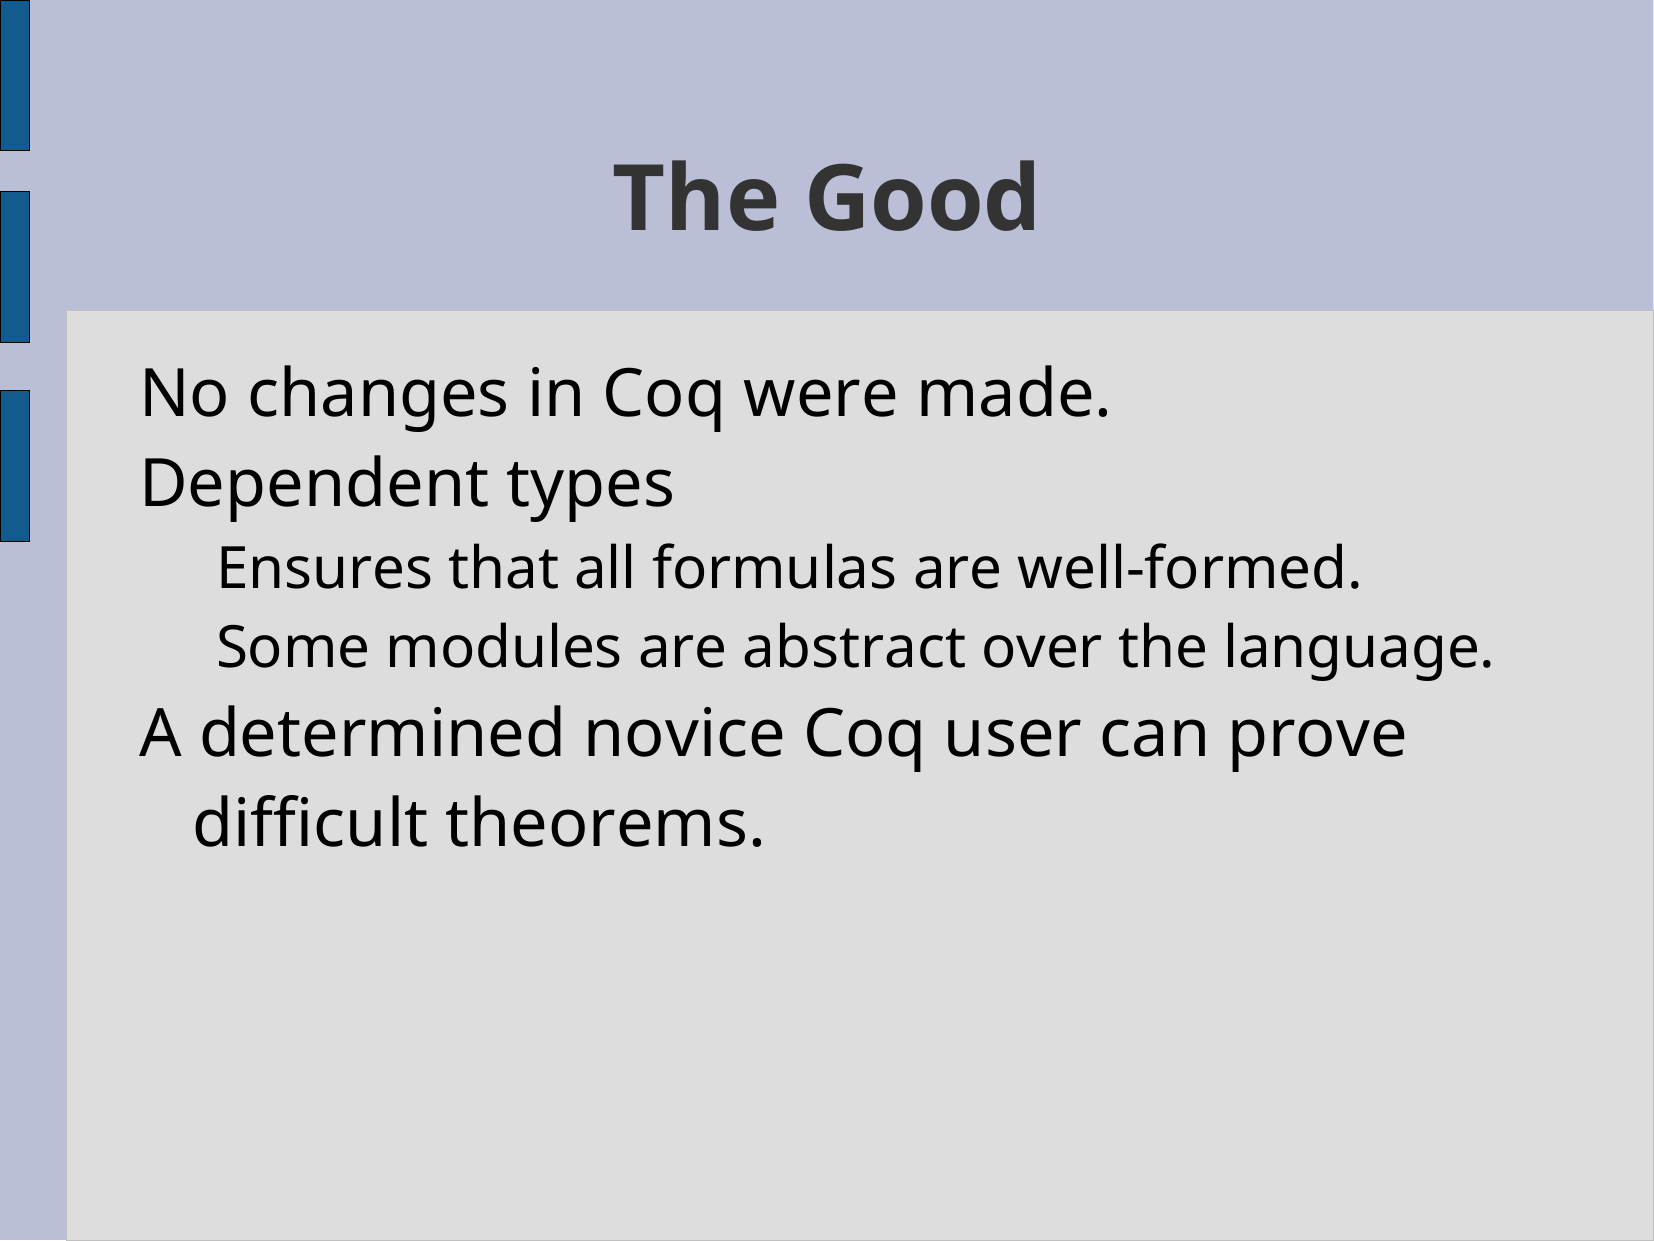

# The Good
No changes in Coq were made.
Dependent types
Ensures that all formulas are well-formed.
Some modules are abstract over the language.
A determined novice Coq user can prove difficult theorems.